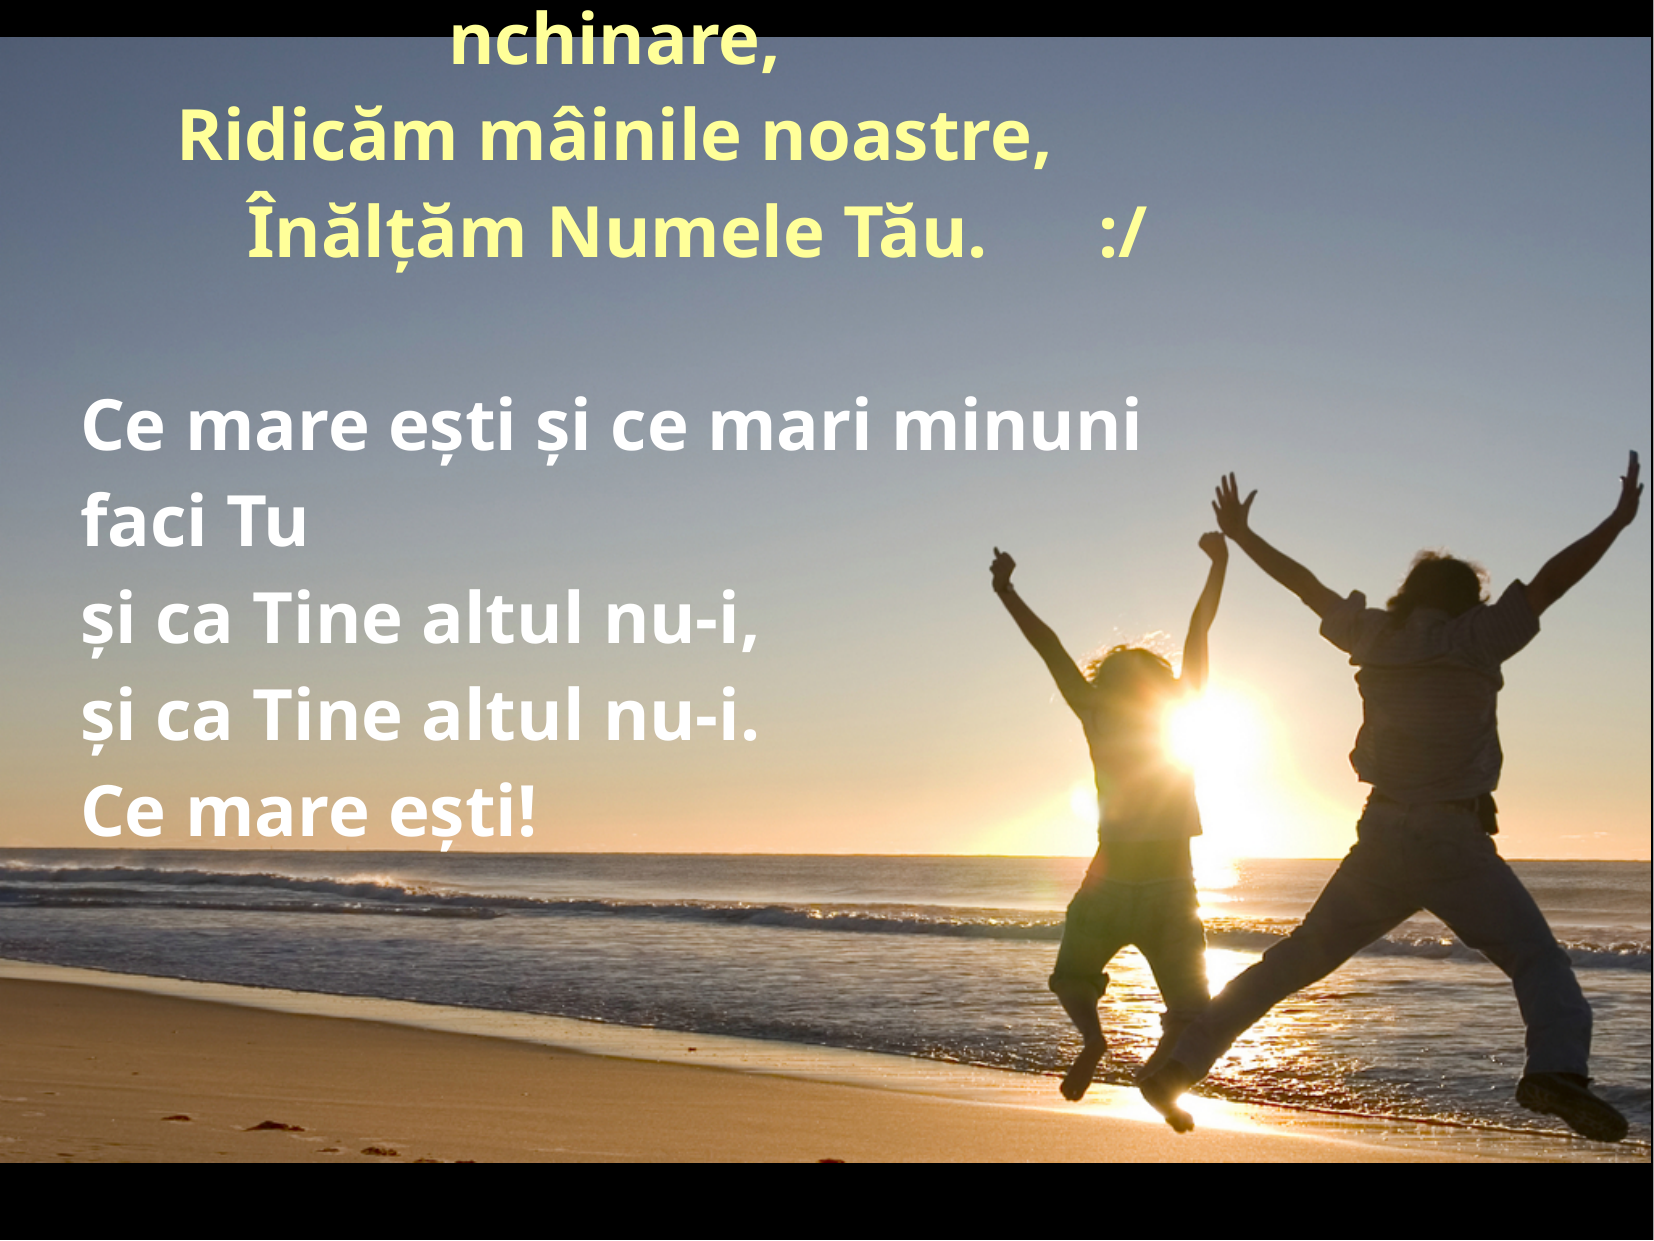

/: Vrednic eşti de cinste şi-nchinare,
Ridicăm mâinile noastre,
 Înălţăm Numele Tău. :/
Ce mare eşti şi ce mari minuni faci Tu
şi ca Tine altul nu-i,
şi ca Tine altul nu-i.
Ce mare eşti!